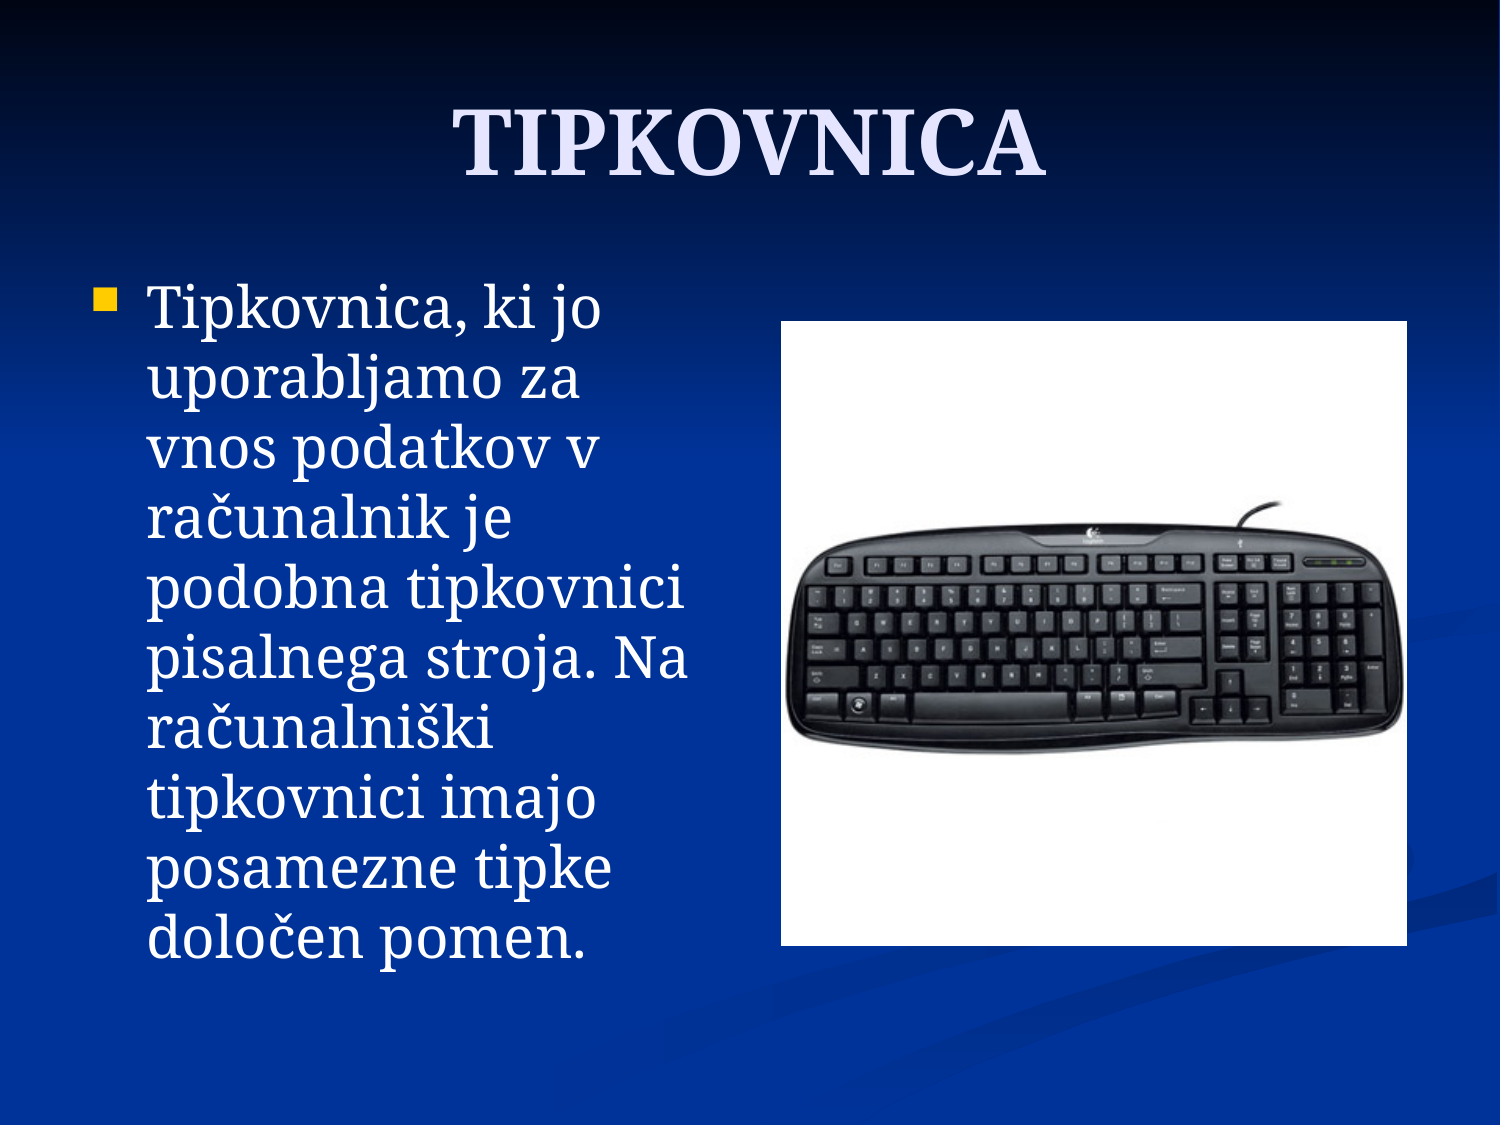

| |
| --- |
| |
| --- |
# TIPKOVNICA
Tipkovnica, ki jo uporabljamo za vnos podatkov v računalnik je podobna tipkovnici pisalnega stroja. Na računalniški tipkovnici imajo posamezne tipke določen pomen.